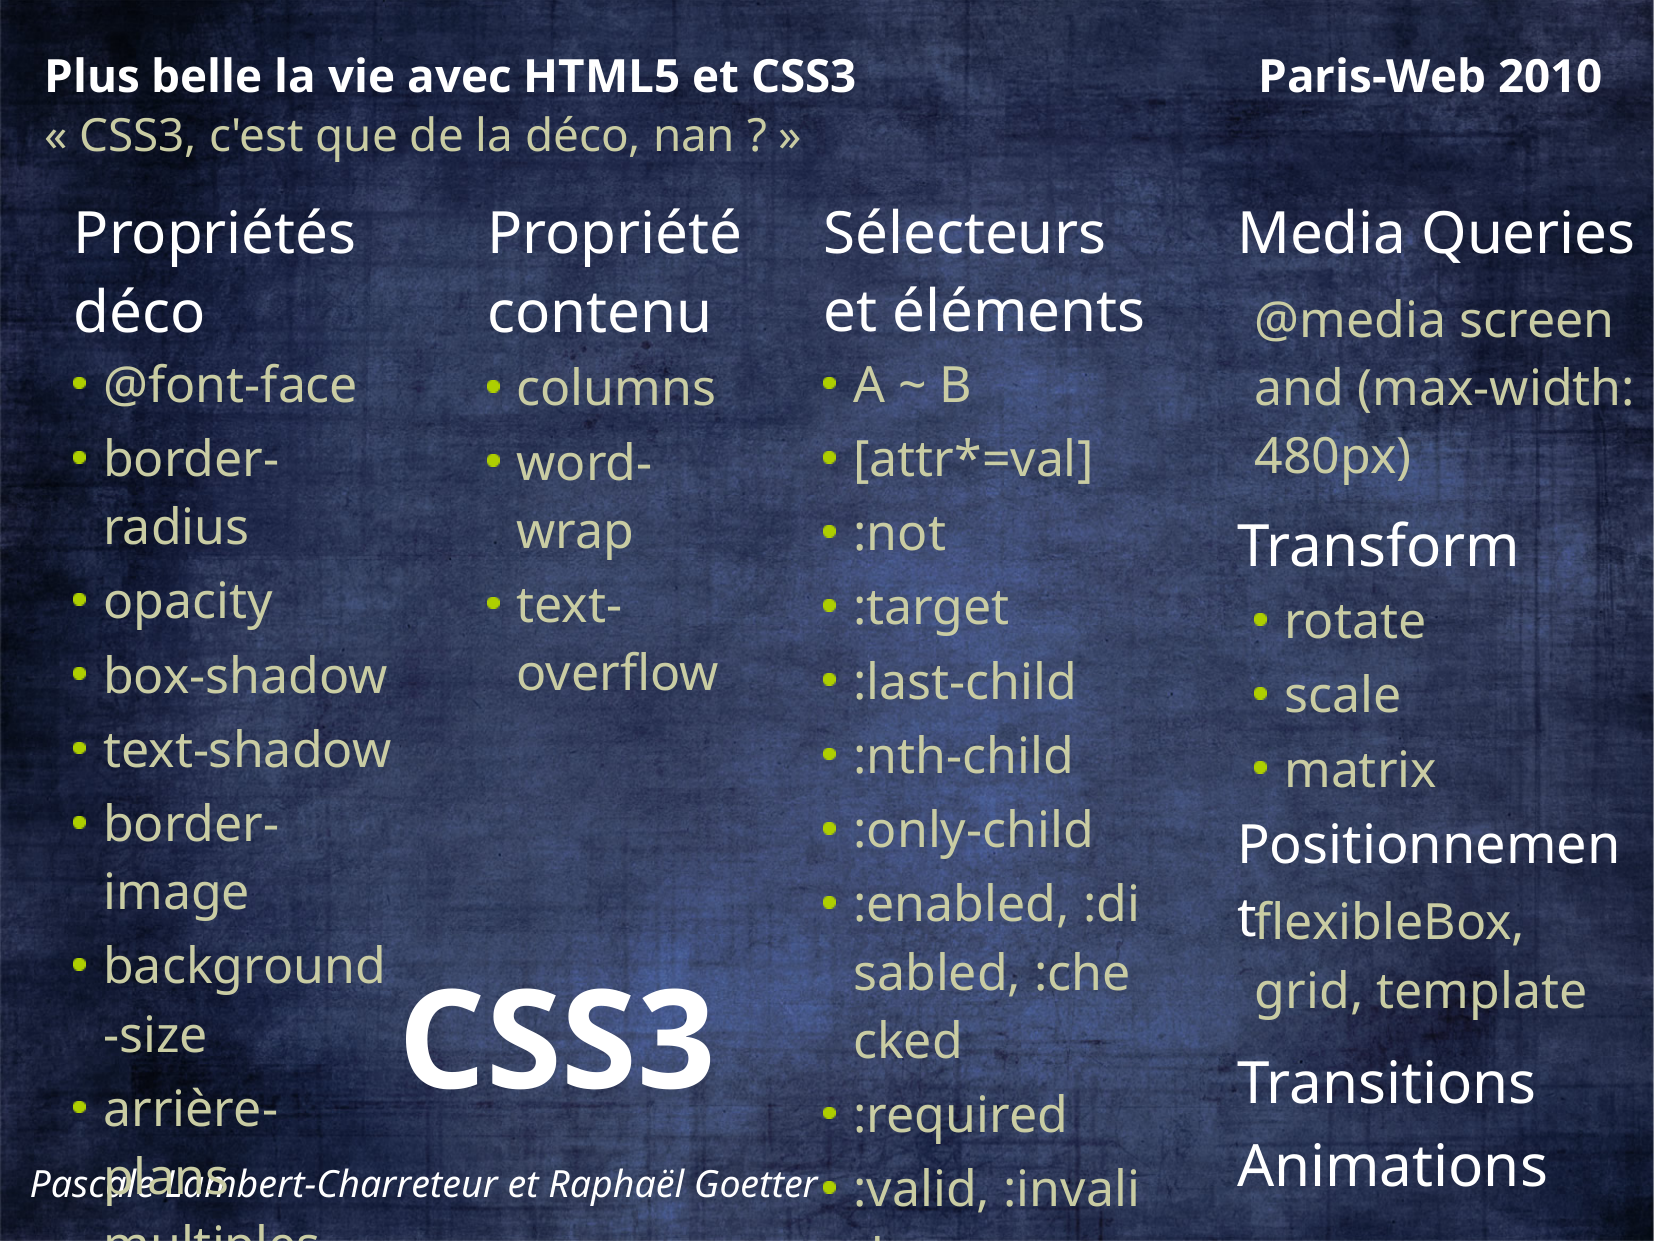

Plus belle la vie avec HTML5 et CSS3
« CSS3, c'est que de la déco, nan ? »
Propriétés
déco
Propriété
contenu
Sélecteurs et éléments
Media Queries
columns
word-wrap
text-overflow
@media screen and (max-width: 480px)
@font-face
border-radius
opacity
box-shadow
text-shadow
border-image
background-size
arrière-plans multiples
…
A ~ B
[attr*=val]
:not
:target
:last-child
:nth-child
:only-child
:enabled, :disabled, :checked
:required
:valid, :invalid
Transform
rotate
scale
matrix
Positionnement
flexibleBox, grid, template
CSS3
Transitions
Animations
Pascale Lambert-Charreteur et Raphaël Goetter